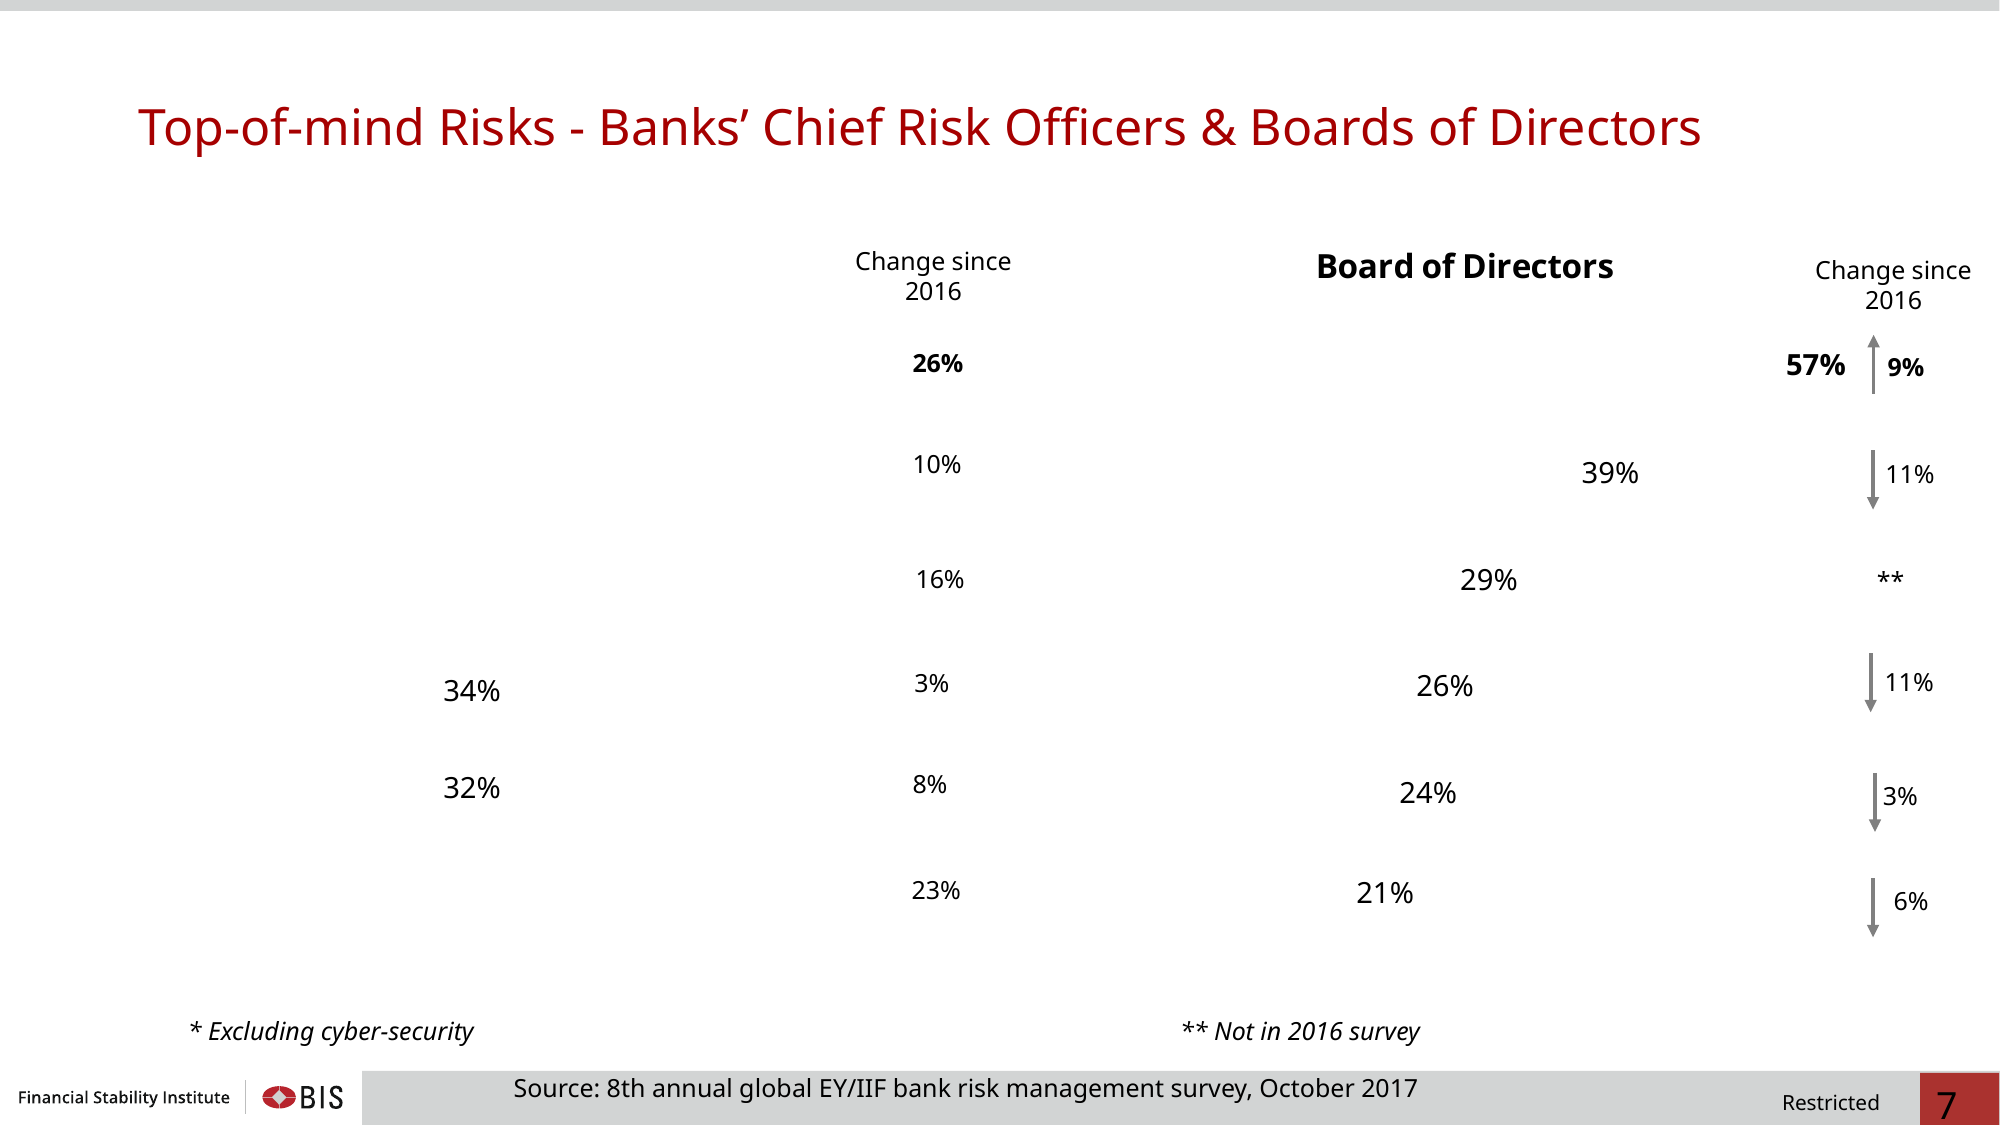

# Top-of-mind Risks - Banks’ Chief Risk Officers & Boards of Directors
### Chart: Board of Directors
| Category | |
|---|---|Change since 2016
Change since 2016
57%
26%
9%
10%
39%
11%
29%
16%
**
11%
3%
26%
34%
8%
32%
24%
3%
23%
21%
6%
** Not in 2016 survey
* Excluding cyber-security
Source: 8th annual global EY/IIF bank risk management survey, October 2017